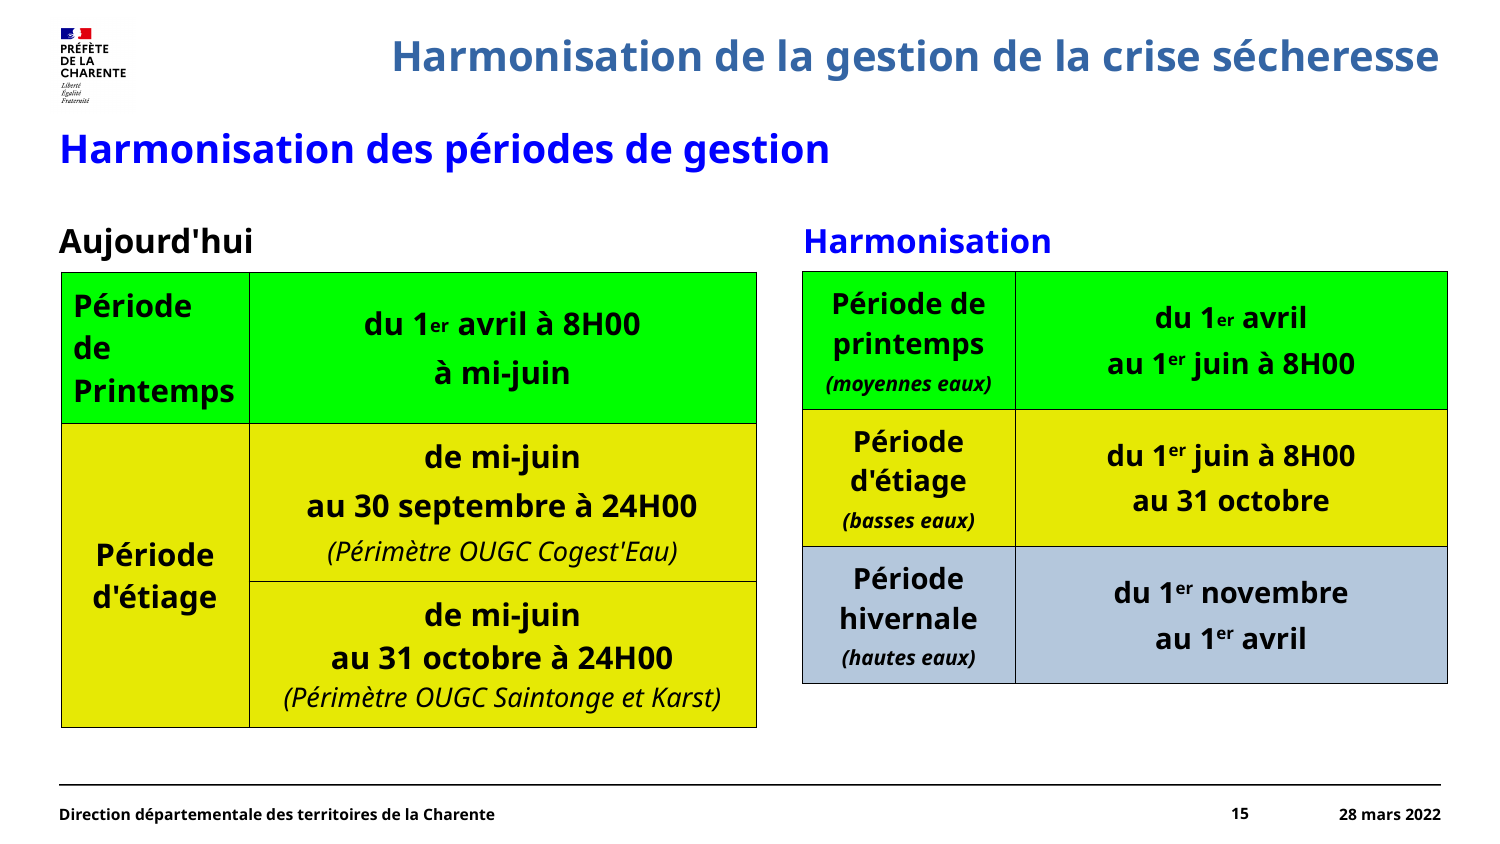

Harmonisation de la gestion de la crise sécheresse
Harmonisation des périodes de gestion
# Aujourd'hui
Harmonisation
| Période de Printemps | du 1er avril à 8H00 à mi-juin |
| --- | --- |
| Période d'étiage | de mi-juin au 30 septembre à 24H00 (Périmètre OUGC Cogest'Eau) |
| | de mi-juin au 31 octobre à 24H00 (Périmètre OUGC Saintonge et Karst) |
| Période de printemps (moyennes eaux) | du 1er avril au 1er juin à 8H00 |
| --- | --- |
| Période d'étiage (basses eaux) | du 1er juin à 8H00 au 31 octobre |
| Période hivernale (hautes eaux) | du 1er novembre au 1er avril |
Direction départementale des territoires de la Charente
28 mars 2022